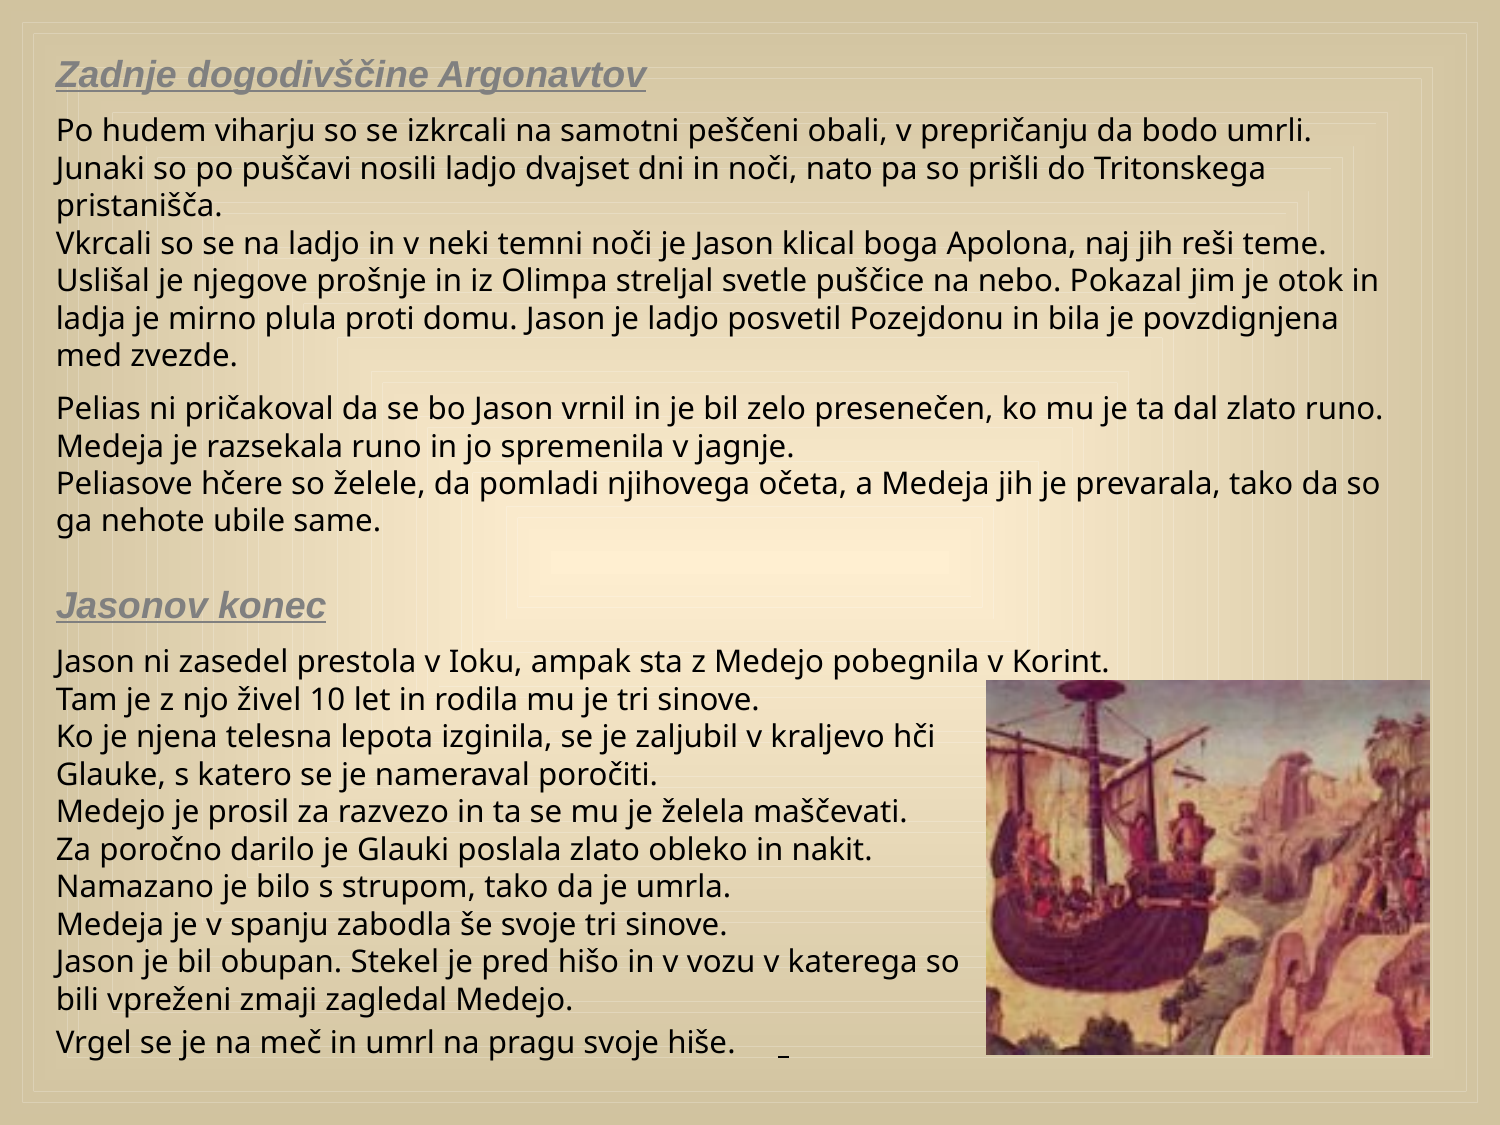

Zadnje dogodivščine Argonavtov
Po hudem viharju so se izkrcali na samotni peščeni obali, v prepričanju da bodo umrli.
Junaki so po puščavi nosili ladjo dvajset dni in noči, nato pa so prišli do Tritonskega pristanišča.
Vkrcali so se na ladjo in v neki temni noči je Jason klical boga Apolona, naj jih reši teme. Uslišal je njegove prošnje in iz Olimpa streljal svetle puščice na nebo. Pokazal jim je otok in ladja je mirno plula proti domu. Jason je ladjo posvetil Pozejdonu in bila je povzdignjena med zvezde.
Pelias ni pričakoval da se bo Jason vrnil in je bil zelo presenečen, ko mu je ta dal zlato runo.
Medeja je razsekala runo in jo spremenila v jagnje.
Peliasove hčere so želele, da pomladi njihovega očeta, a Medeja jih je prevarala, tako da so ga nehote ubile same.
Jasonov konec
Jason ni zasedel prestola v Ioku, ampak sta z Medejo pobegnila v Korint.
Tam je z njo živel 10 let in rodila mu je tri sinove.
Ko je njena telesna lepota izginila, se je zaljubil v kraljevo hči
Glauke, s katero se je nameraval poročiti.
Medejo je prosil za razvezo in ta se mu je želela maščevati.
Za poročno darilo je Glauki poslala zlato obleko in nakit.
Namazano je bilo s strupom, tako da je umrla.
Medeja je v spanju zabodla še svoje tri sinove.
Jason je bil obupan. Stekel je pred hišo in v vozu v katerega so
bili vpreženi zmaji zagledal Medejo.
Vrgel se je na meč in umrl na pragu svoje hiše.